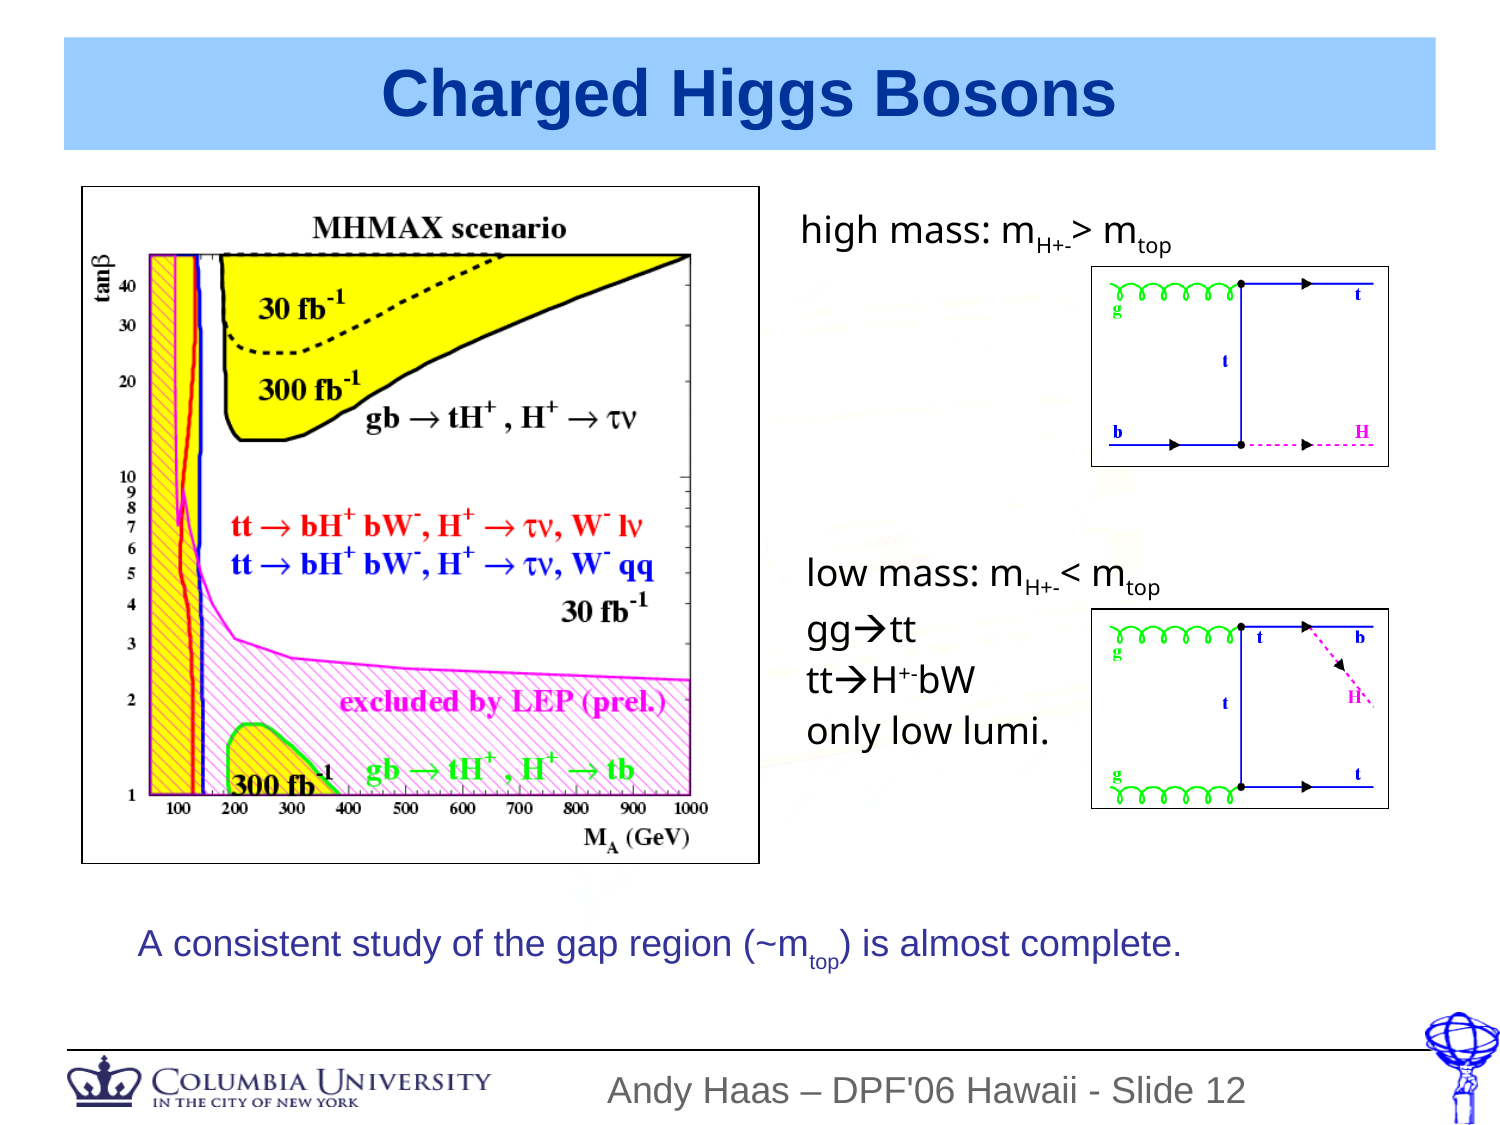

# Charged Higgs Bosons
high mass: mH+-> mtop
low mass: mH+-< mtop
ggtt
ttH+-bW
only low lumi.
 A consistent study of the gap region (~mtop) is almost complete.